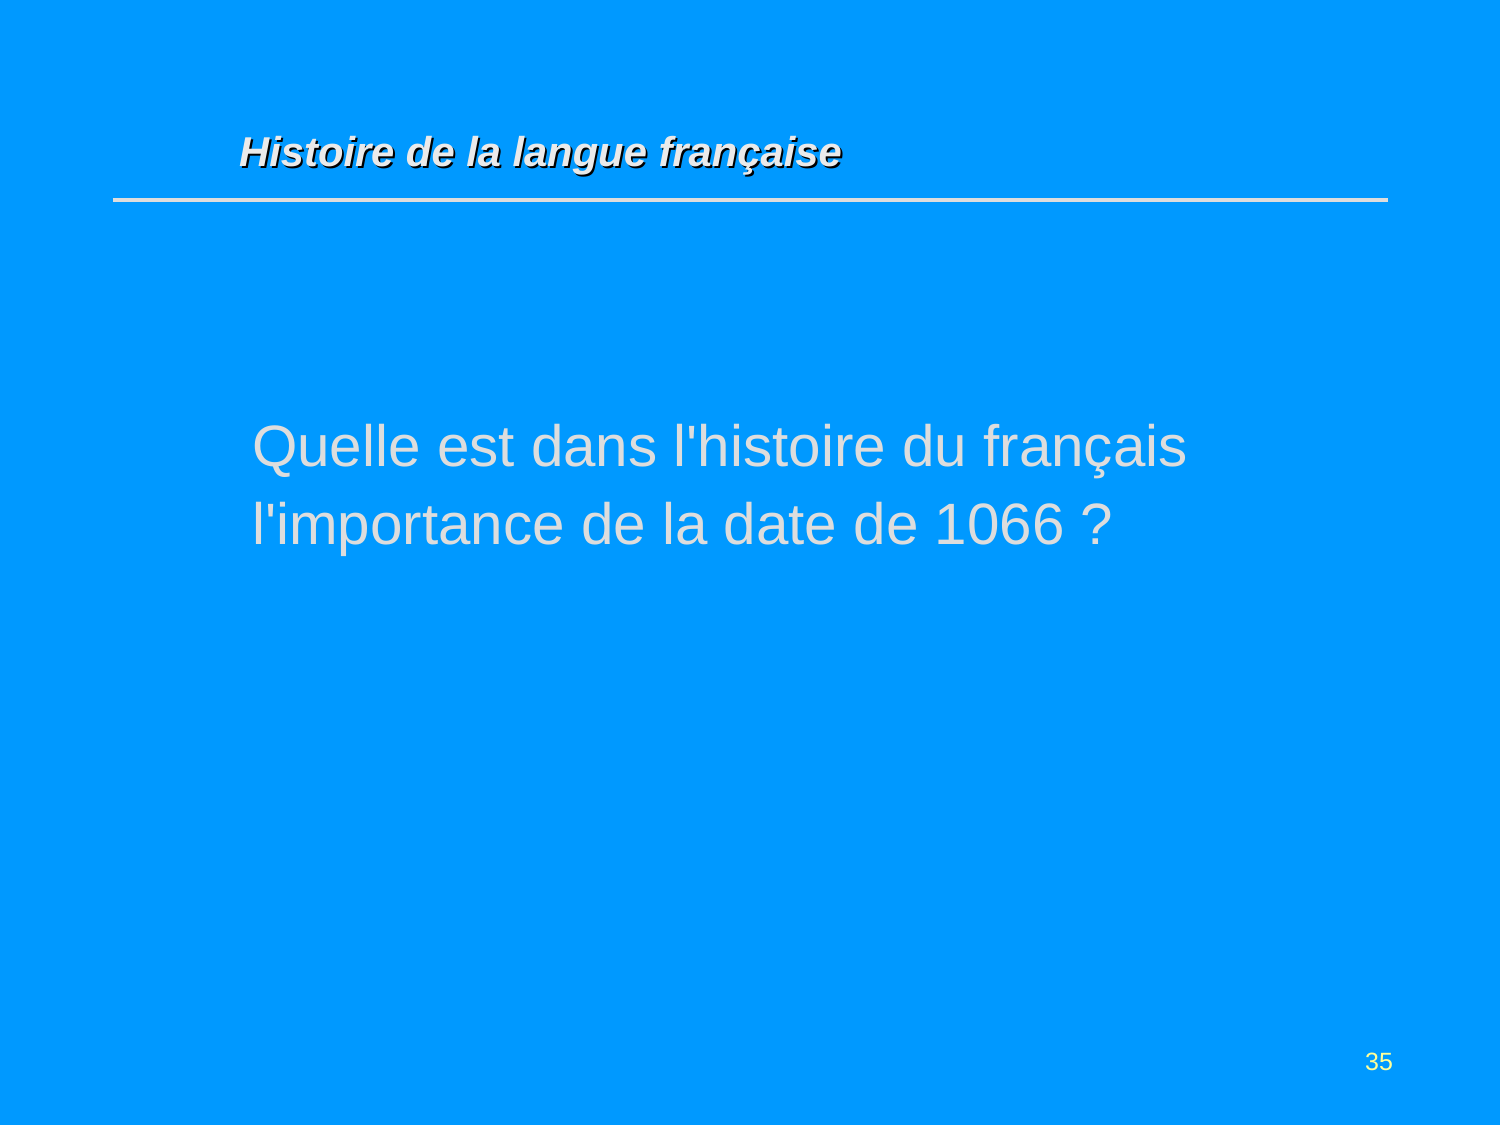

Histoire de la langue française
Quelle est dans l'histoire du français l'importance de la date de 1066 ?
35